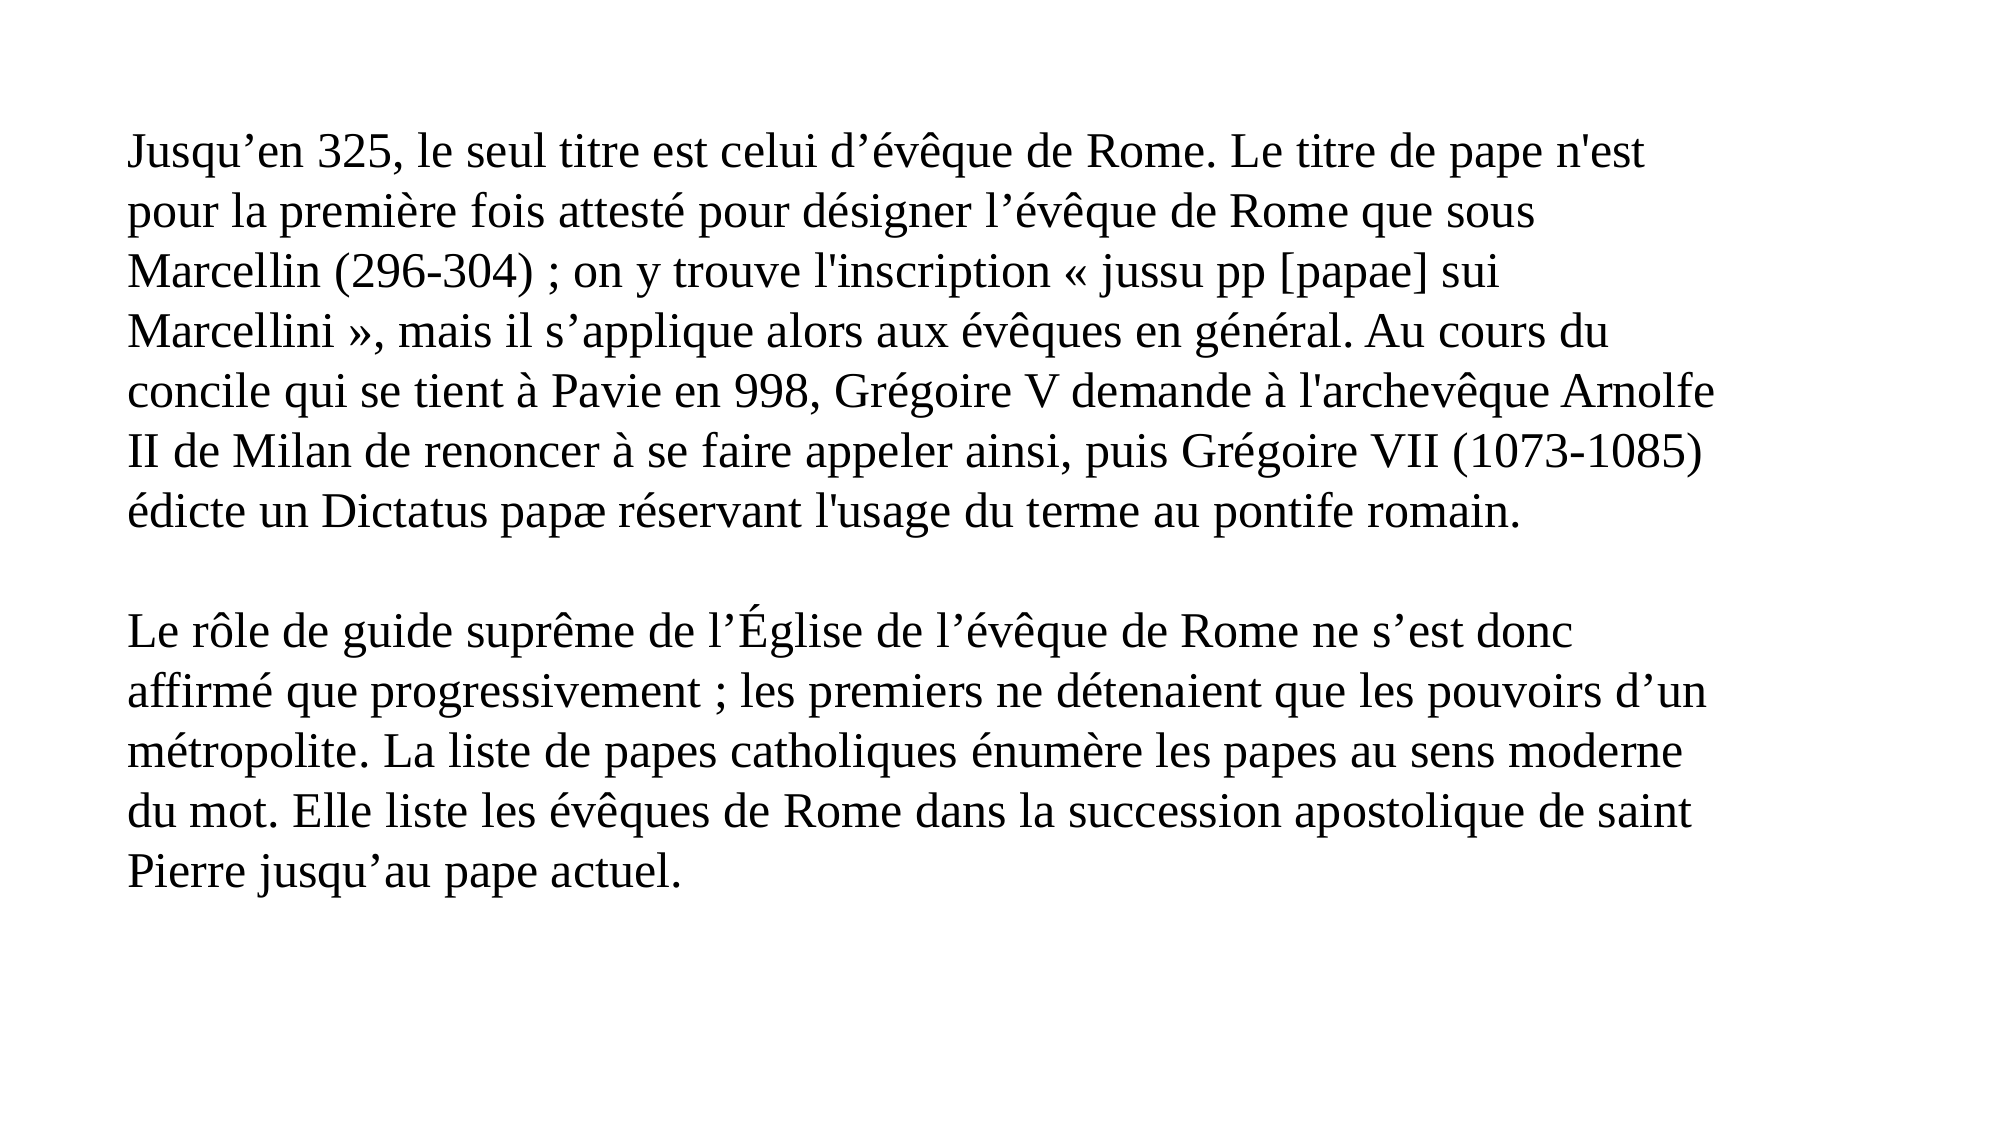

Jusqu’en 325, le seul titre est celui d’évêque de Rome. Le titre de pape n'est pour la première fois attesté pour désigner l’évêque de Rome que sous Marcellin (296-304) ; on y trouve l'inscription « jussu pp [papae] sui Marcellini », mais il s’applique alors aux évêques en général. Au cours du concile qui se tient à Pavie en 998, Grégoire V demande à l'archevêque Arnolfe II de Milan de renoncer à se faire appeler ainsi, puis Grégoire VII (1073-1085) édicte un Dictatus papæ réservant l'usage du terme au pontife romain.
Le rôle de guide suprême de l’Église de l’évêque de Rome ne s’est donc affirmé que progressivement ; les premiers ne détenaient que les pouvoirs d’un métropolite. La liste de papes catholiques énumère les papes au sens moderne du mot. Elle liste les évêques de Rome dans la succession apostolique de saint Pierre jusqu’au pape actuel.